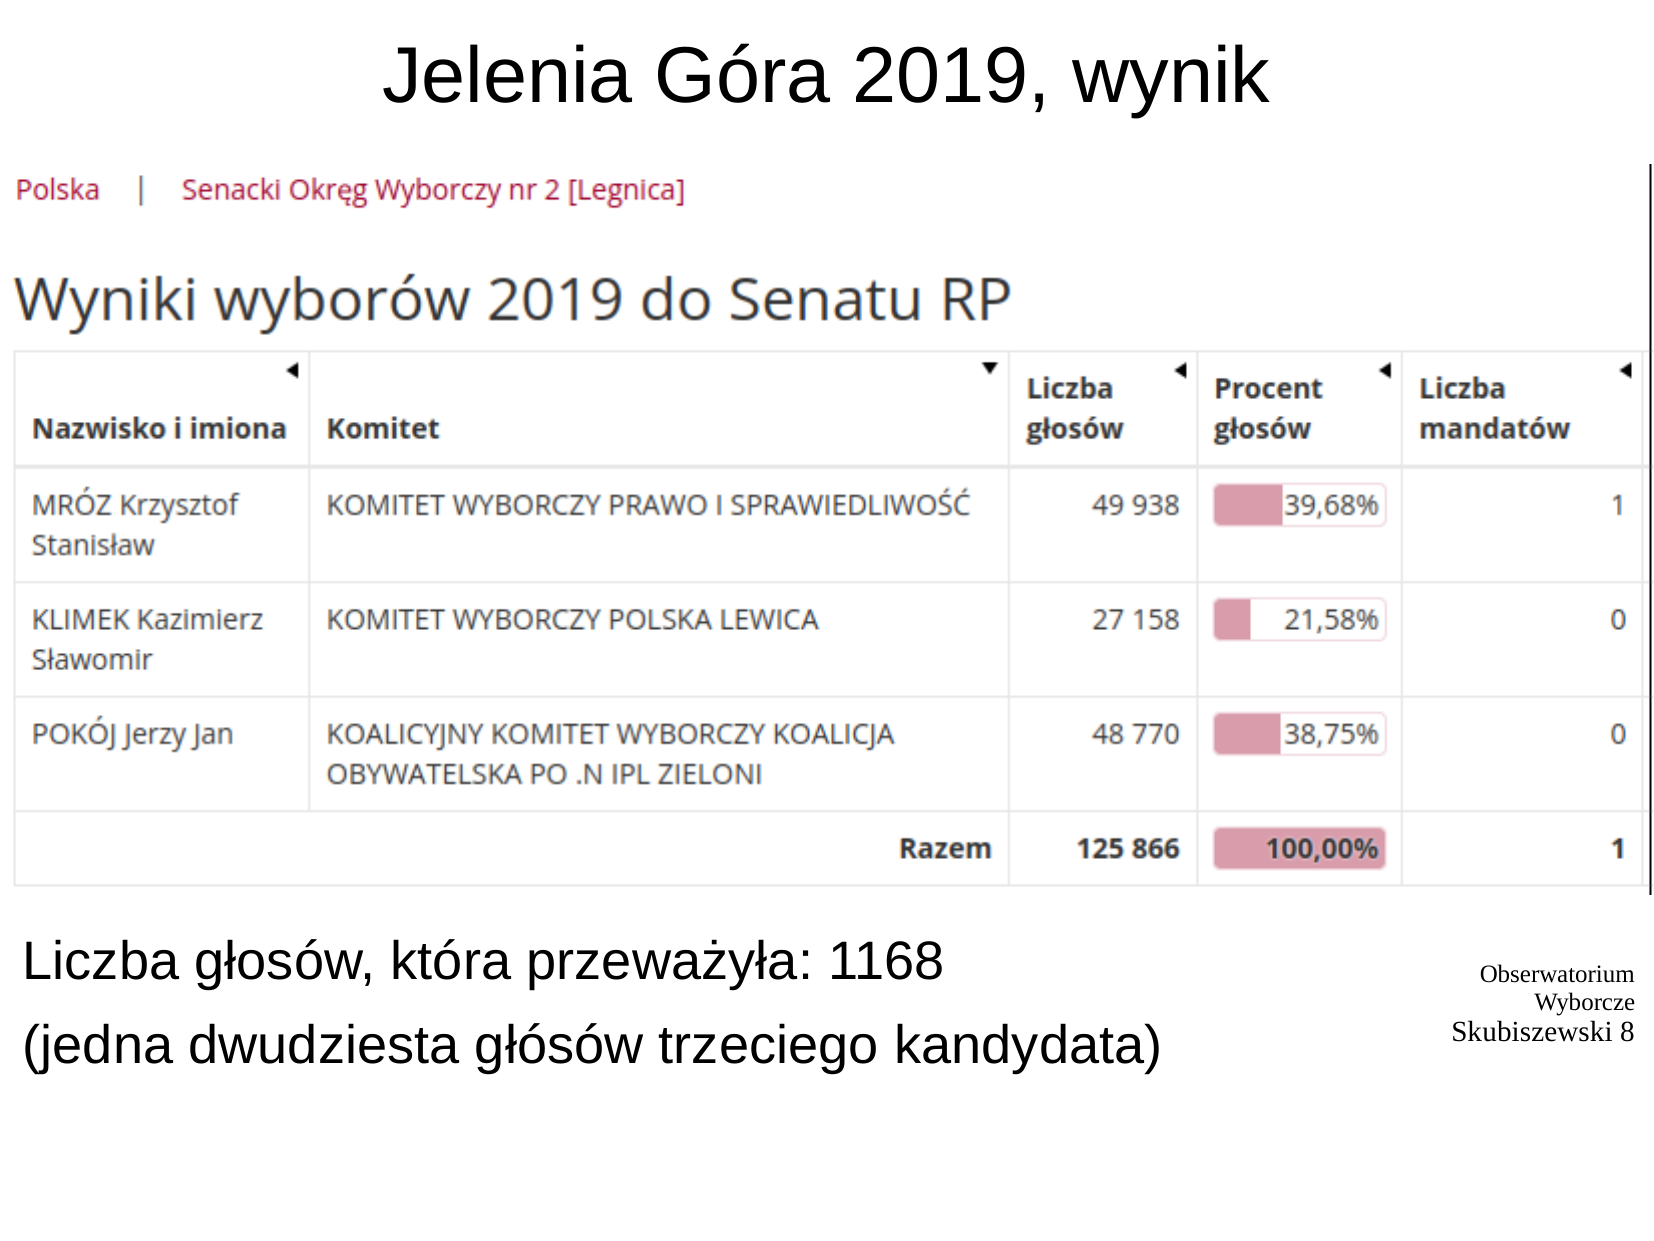

# Jelenia Góra 2019, wynik
Liczba głosów, która przeważyła: 1168
(jedna dwudziesta głósów trzeciego kandydata)
8